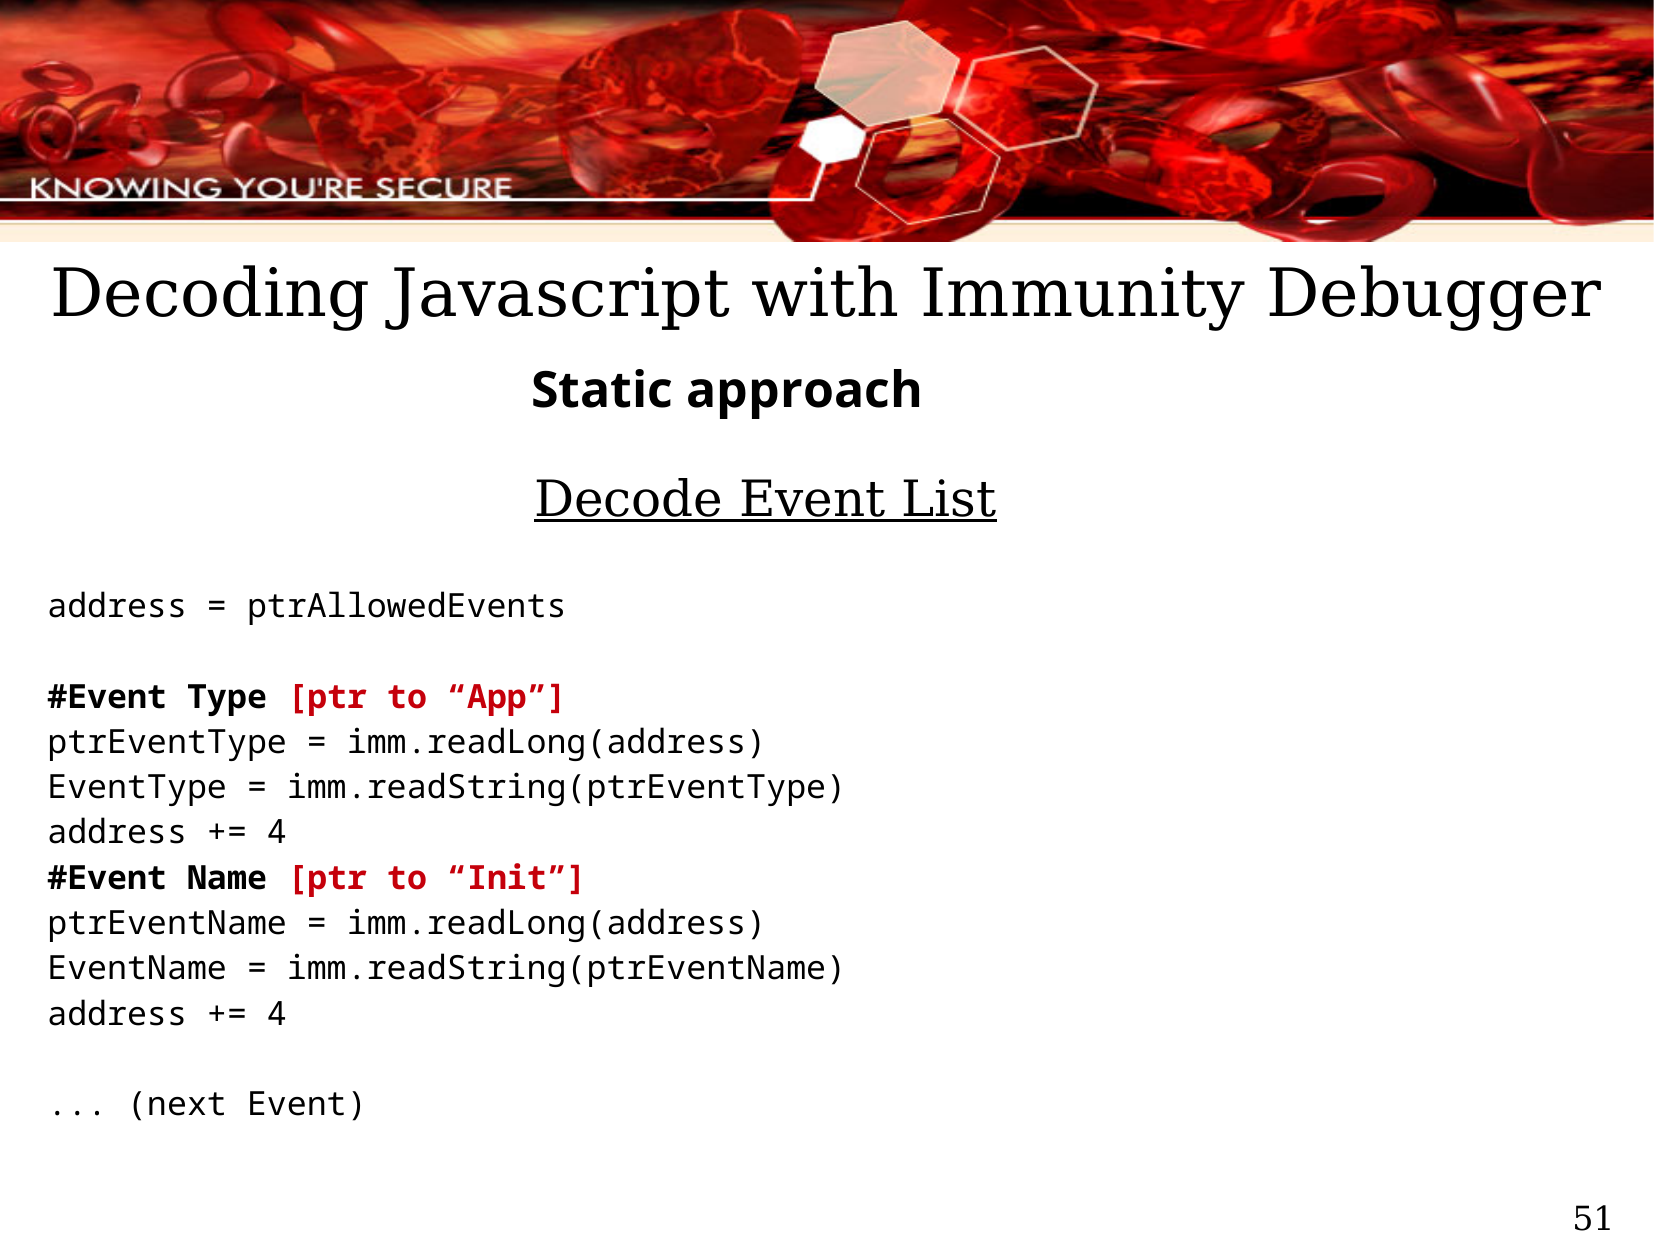

# Decoding Javascript with Immunity Debugger
Static approach
Decode Event List
address = ptrAllowedEvents
#Event Type [ptr to “App”]
ptrEventType = imm.readLong(address)
EventType = imm.readString(ptrEventType)
address += 4
#Event Name [ptr to “Init”]
ptrEventName = imm.readLong(address)
EventName = imm.readString(ptrEventName)
address += 4
... (next Event)